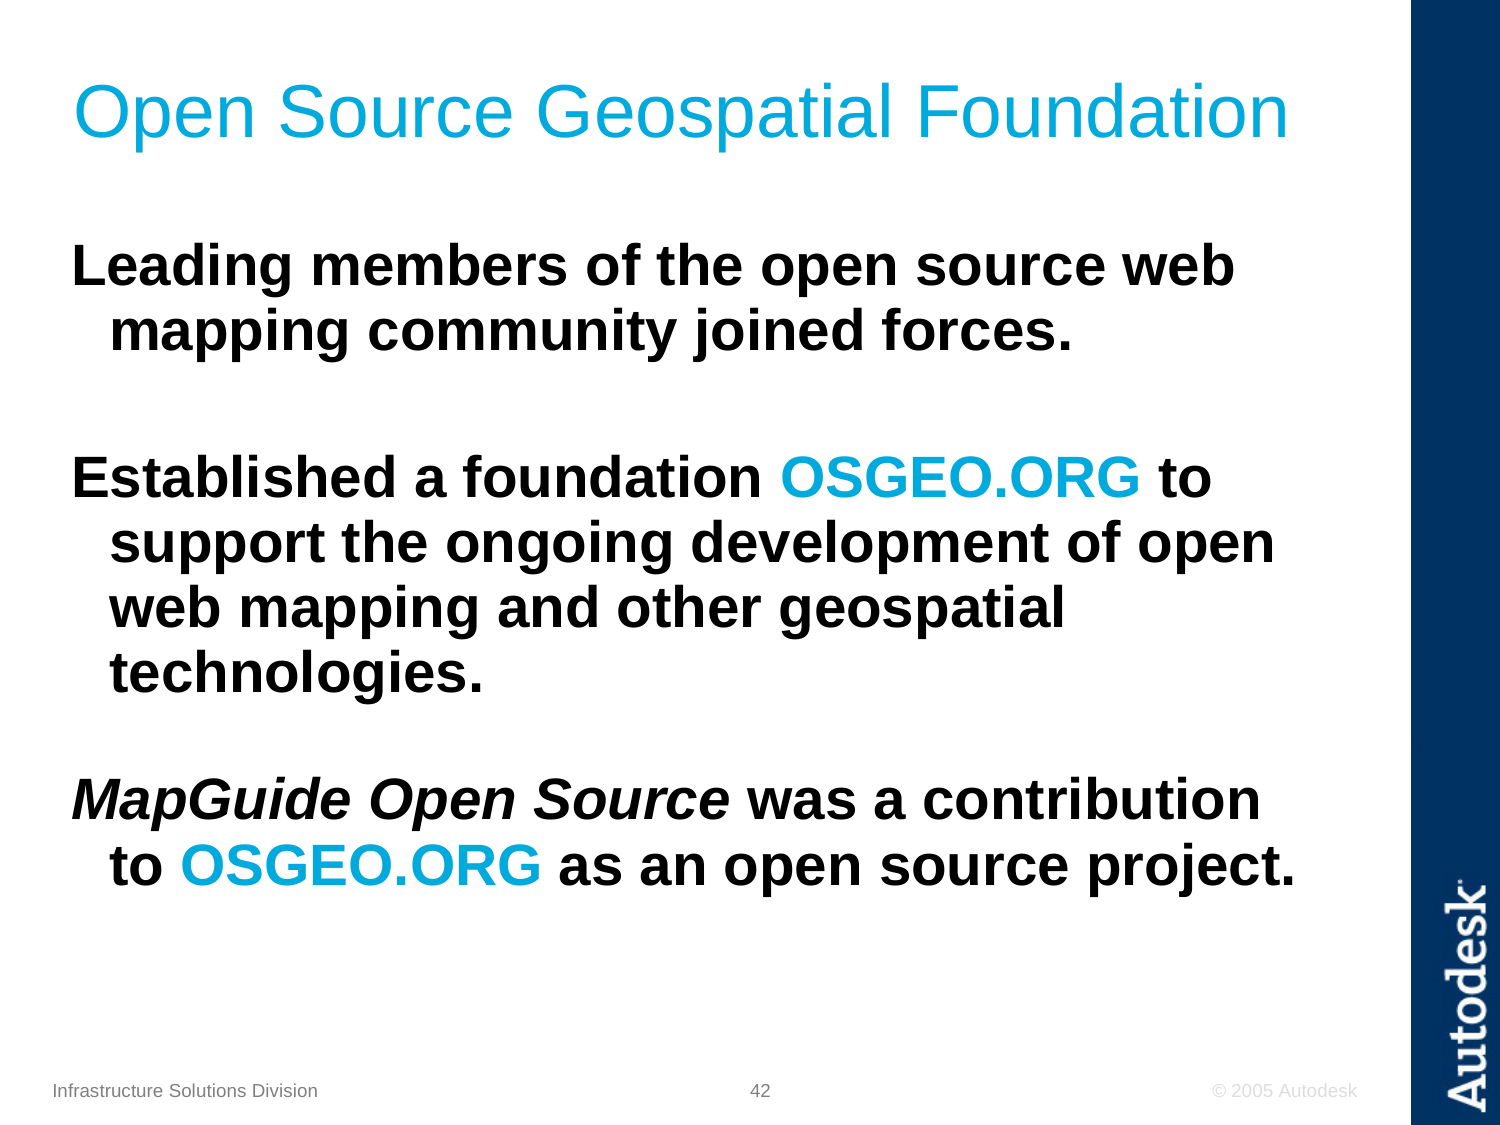

# Open Source Geospatial Foundation
Leading members of the open source web mapping community joined forces.
Established a foundation OSGEO.ORG to support the ongoing development of open web mapping and other geospatial technologies.
MapGuide Open Source was a contribution to OSGEO.ORG as an open source project.